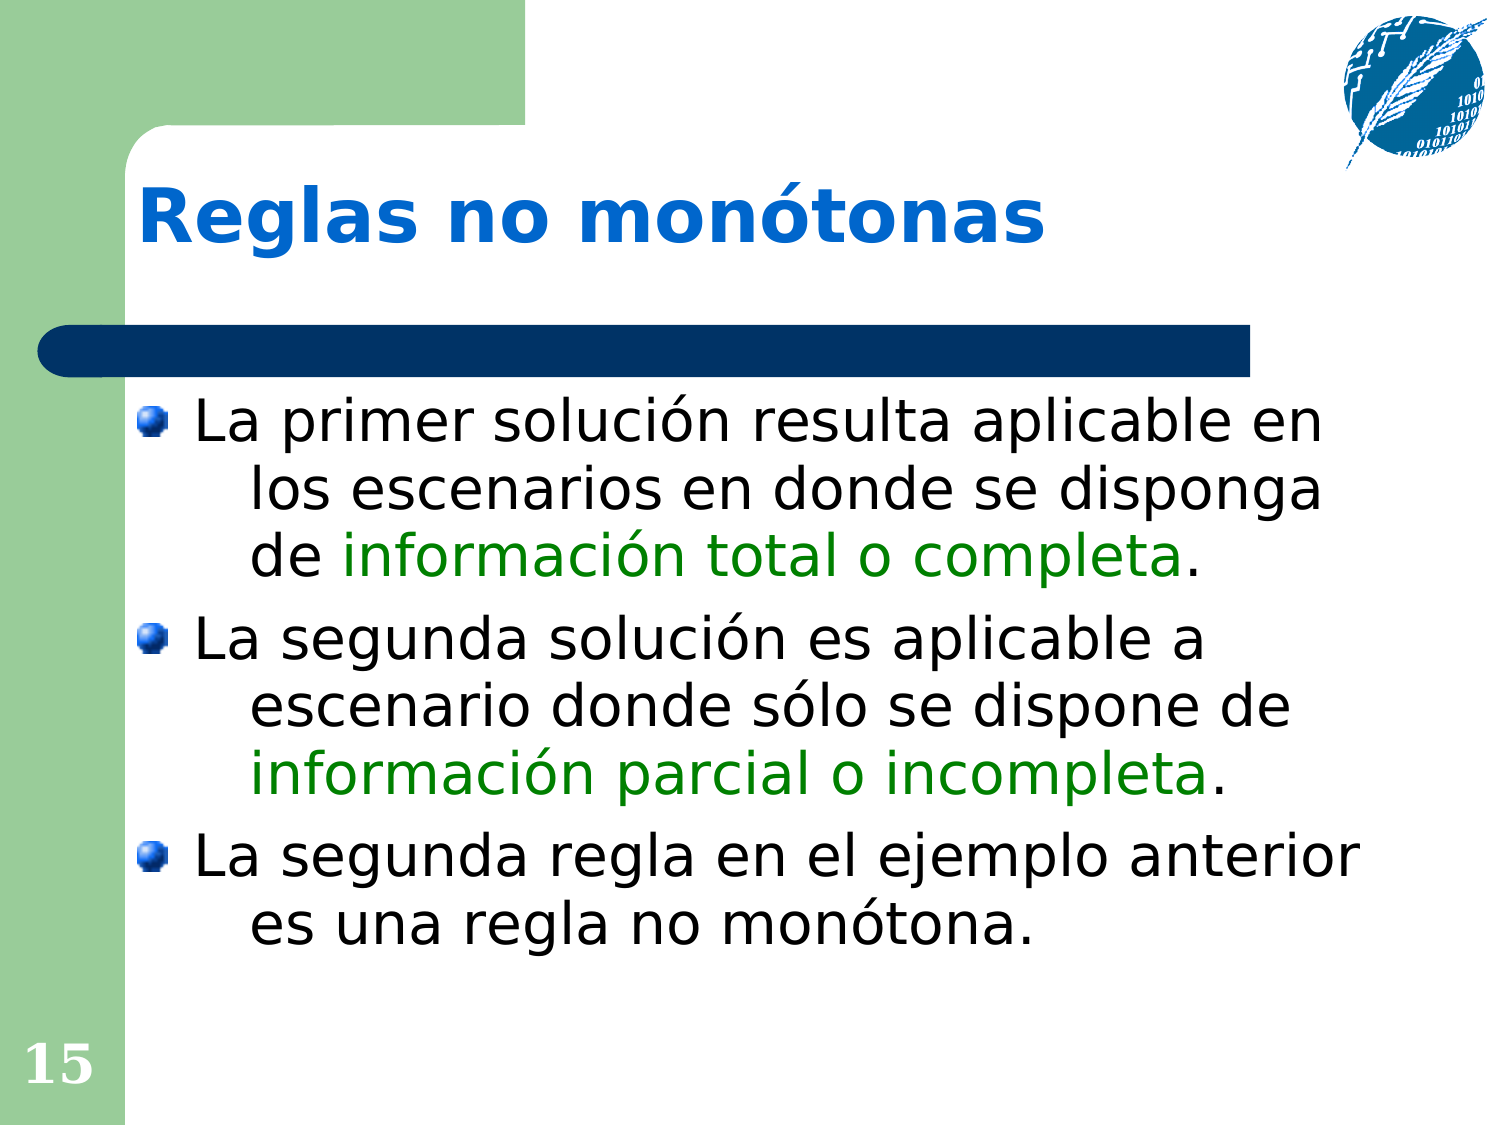

# Reglas no monótonas
La primer solución resulta aplicable en los escenarios en donde se disponga de información total o completa.
La segunda solución es aplicable a escenario donde sólo se dispone de información parcial o incompleta.
La segunda regla en el ejemplo anterior es una regla no monótona.
15